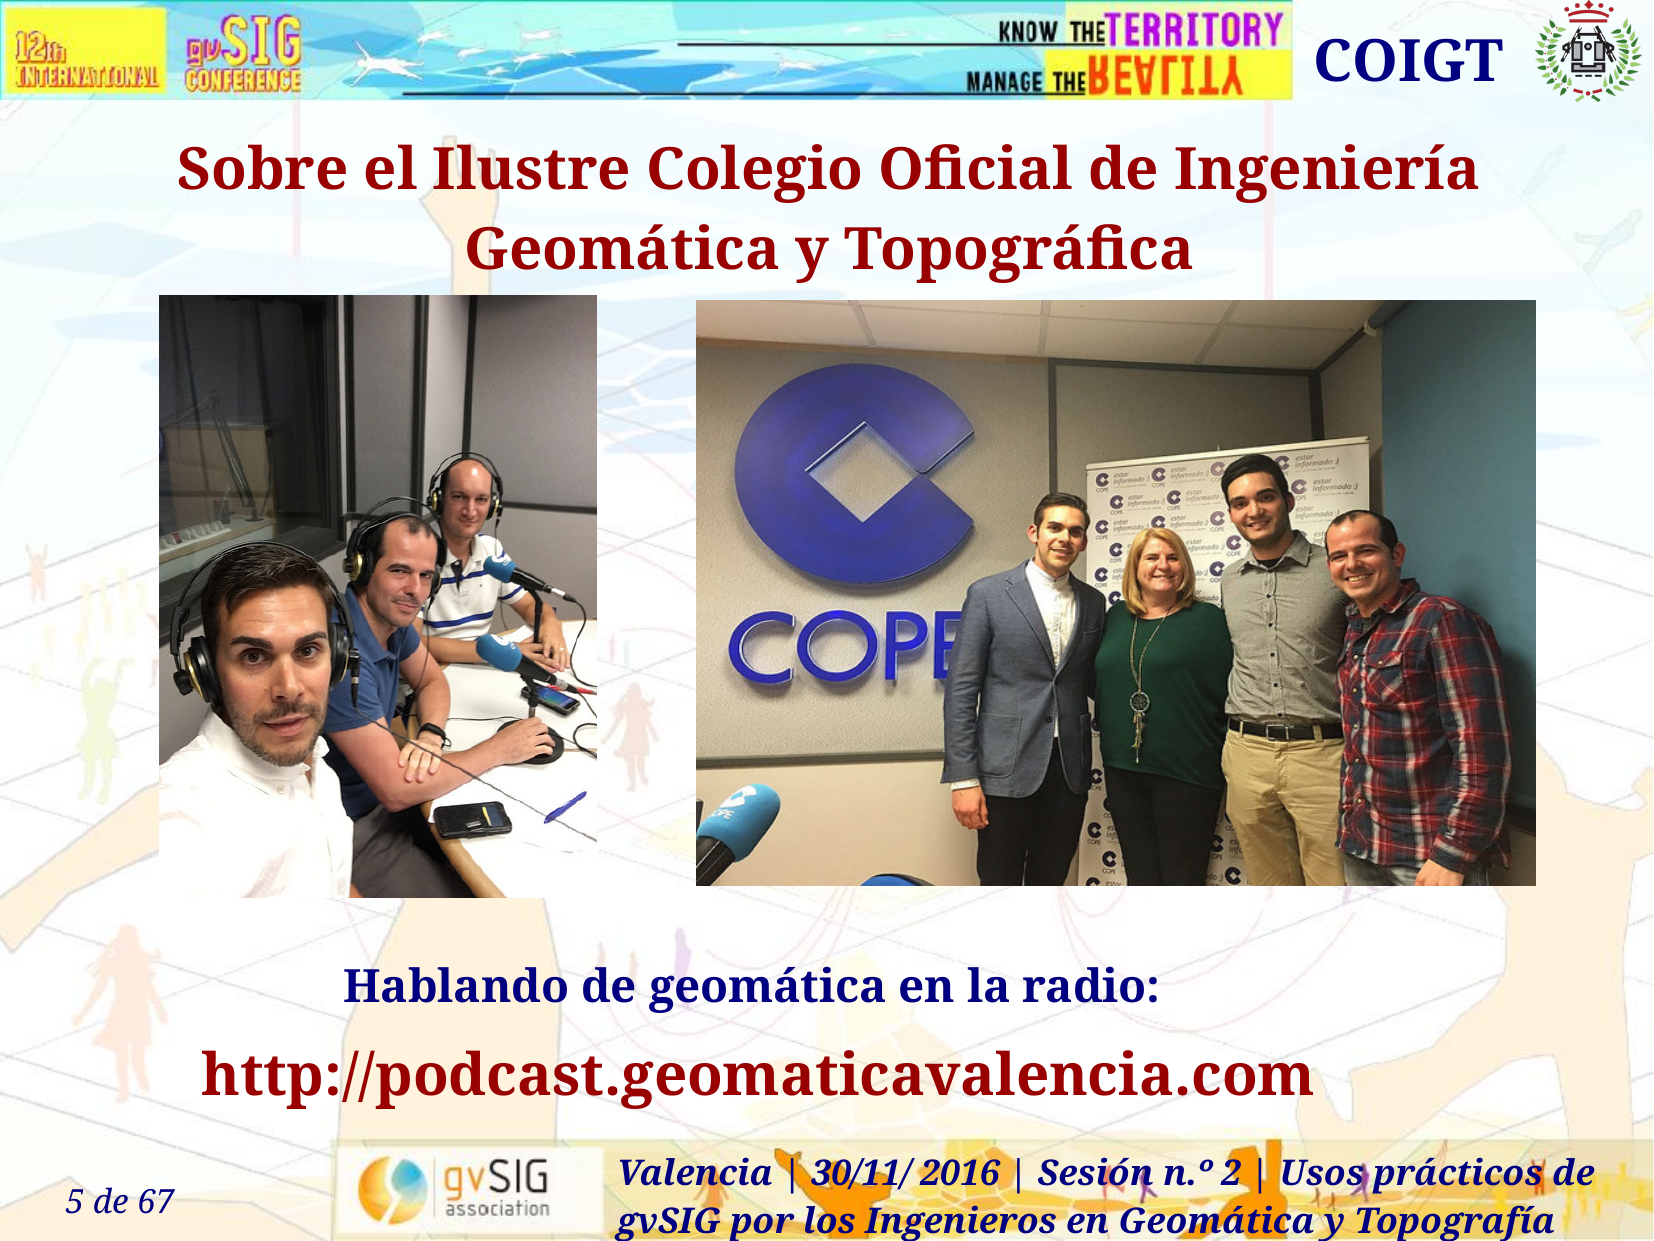

COIGT
Valencia | 30/11/ 2016 | Sesión n.º 2 | Usos prácticos de gvSIG por los Ingenieros en Geomática y Topografía
 de 67
Sobre el Ilustre Colegio Oficial de Ingeniería Geomática y Topográfica
Hablando de geomática en la radio:
http://podcast.geomaticavalencia.com